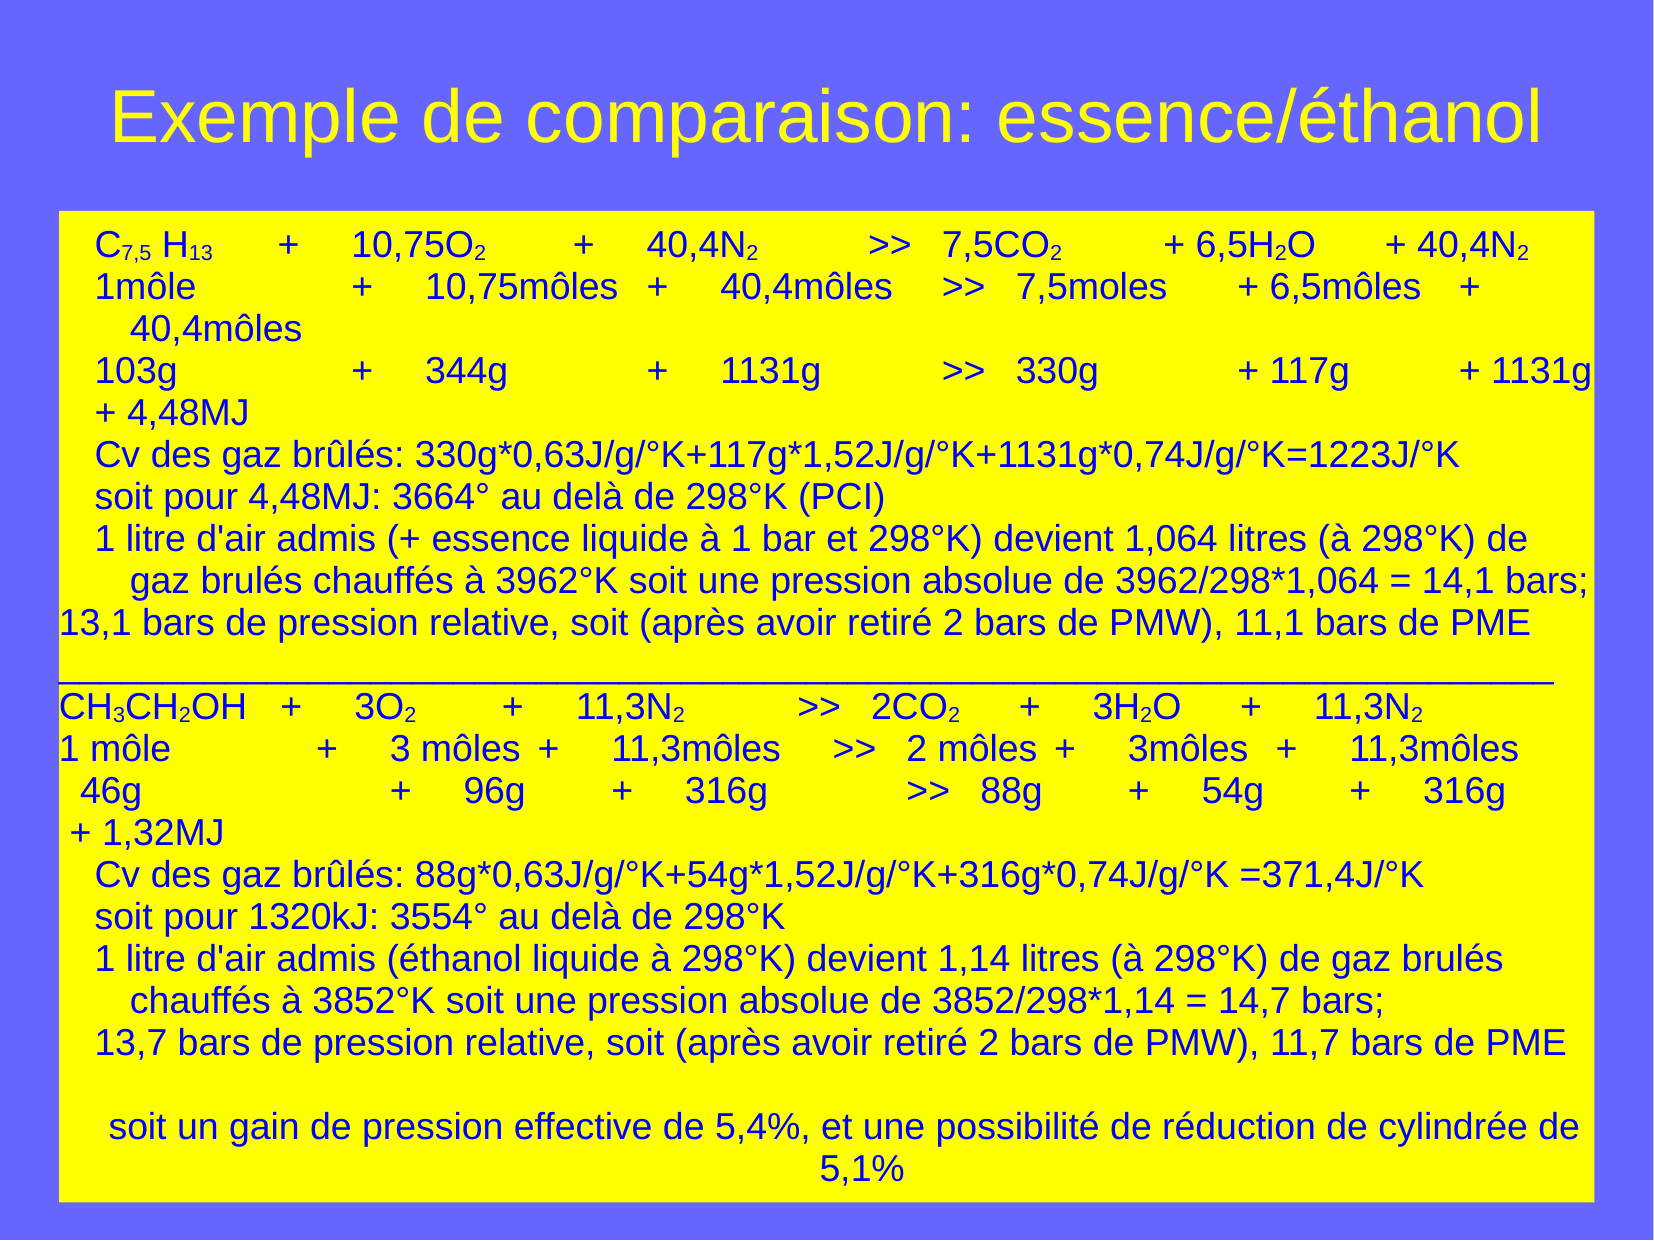

# Exemple de comparaison: essence/éthanol
C7,5 H13	+	10,75O2		+	40,4N2 		>>	7,5CO2		+ 6,5H2O 	+ 40,4N2
1môle			+	10,75môles	+	40,4môles 	>>	7,5moles	+ 6,5môles	+ 40,4môles
103g			+	344g 		+	1131g 		>>	330g 		+ 117g 		+ 1131g
+ 4,48MJ
Cv des gaz brûlés: 330g*0,63J/g/°K+117g*1,52J/g/°K+1131g*0,74J/g/°K=1223J/°K
soit pour 4,48MJ: 3664° au delà de 298°K (PCI)
1 litre d'air admis (+ essence liquide à 1 bar et 298°K) devient 1,064 litres (à 298°K) de gaz brulés chauffés à 3962°K soit une pression absolue de 3962/298*1,064 = 14,1 bars;
13,1 bars de pression relative, soit (après avoir retiré 2 bars de PMW), 11,1 bars de PME
________________________________________________________________________
CH3CH2OH 	+	3O2 		+ 	11,3N2 		>>	2CO2 	+ 	3H2O 	+ 	11,3N2
1 môle		+ 	3 môles 	+ 	11,3môles 	>>	2 môles 	+ 	3môles 	+ 	11,3môles
 46g 				+ 	96g 	 	+ 	316g 		>>	88g 	+	54g 	+ 	316g
 + 1,32MJ
Cv des gaz brûlés: 88g*0,63J/g/°K+54g*1,52J/g/°K+316g*0,74J/g/°K =371,4J/°K
soit pour 1320kJ: 3554° au delà de 298°K
1 litre d'air admis (éthanol liquide à 298°K) devient 1,14 litres (à 298°K) de gaz brulés chauffés à 3852°K soit une pression absolue de 3852/298*1,14 = 14,7 bars;
13,7 bars de pression relative, soit (après avoir retiré 2 bars de PMW), 11,7 bars de PME
soit un gain de pression effective de 5,4%, et une possibilité de réduction de cylindrée de 5,1%